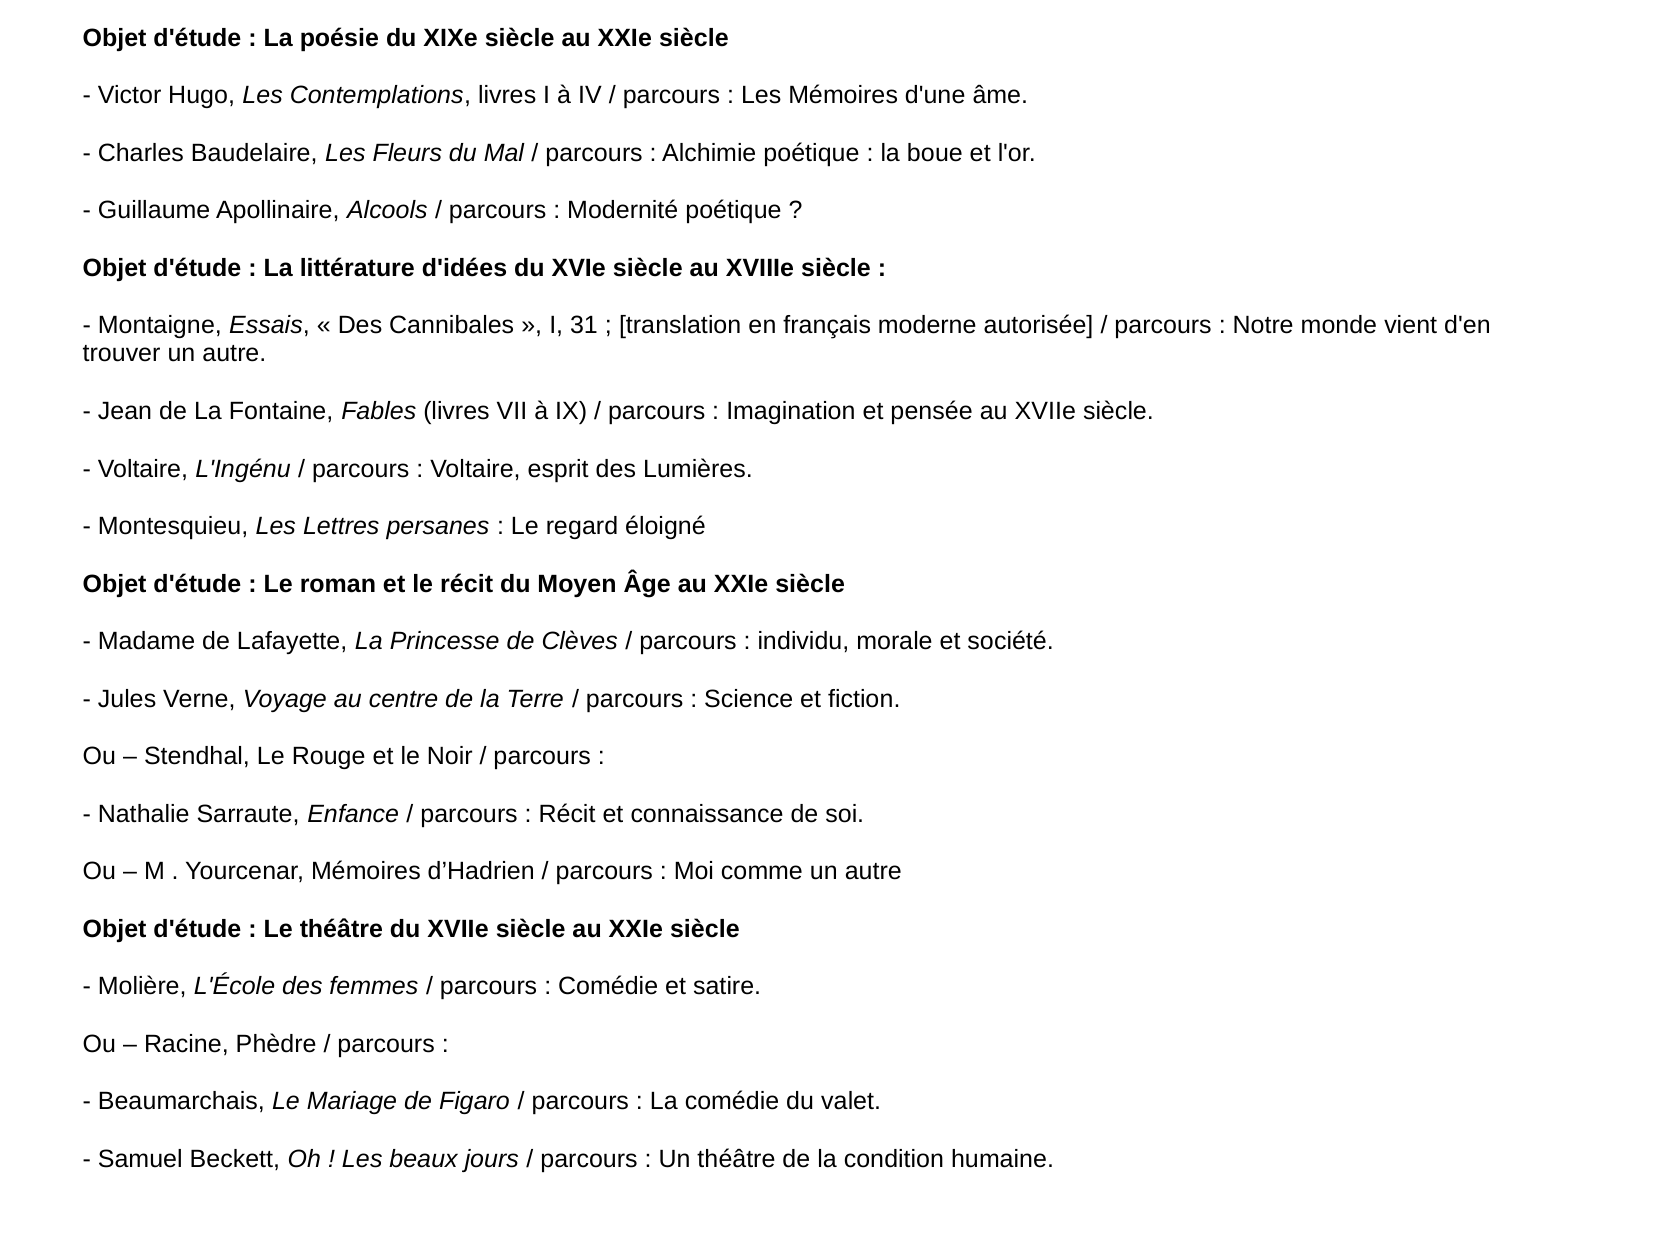

# Objet d'étude : La poésie du XIXe siècle au XXIe siècle
- Victor Hugo, Les Contemplations, livres I à IV / parcours : Les Mémoires d'une âme.
- Charles Baudelaire, Les Fleurs du Mal / parcours : Alchimie poétique : la boue et l'or.
- Guillaume Apollinaire, Alcools / parcours : Modernité poétique ?
Objet d'étude : La littérature d'idées du XVIe siècle au XVIIIe siècle :
- Montaigne, Essais, « Des Cannibales », I, 31 ; [translation en français moderne autorisée] / parcours : Notre monde vient d'en trouver un autre.
- Jean de La Fontaine, Fables (livres VII à IX) / parcours : Imagination et pensée au XVIIe siècle.
- Voltaire, L'Ingénu / parcours : Voltaire, esprit des Lumières.
- Montesquieu, Les Lettres persanes : Le regard éloigné
Objet d'étude : Le roman et le récit du Moyen Âge au XXIe siècle
- Madame de Lafayette, La Princesse de Clèves / parcours : individu, morale et société.
- Jules Verne, Voyage au centre de la Terre / parcours : Science et fiction.
Ou – Stendhal, Le Rouge et le Noir / parcours :
- Nathalie Sarraute, Enfance / parcours : Récit et connaissance de soi.
Ou – M . Yourcenar, Mémoires d’Hadrien / parcours : Moi comme un autre
Objet d'étude : Le théâtre du XVIIe siècle au XXIe siècle
- Molière, L'École des femmes / parcours : Comédie et satire.
Ou – Racine, Phèdre / parcours :
- Beaumarchais, Le Mariage de Figaro / parcours : La comédie du valet.
- Samuel Beckett, Oh ! Les beaux jours / parcours : Un théâtre de la condition humaine.